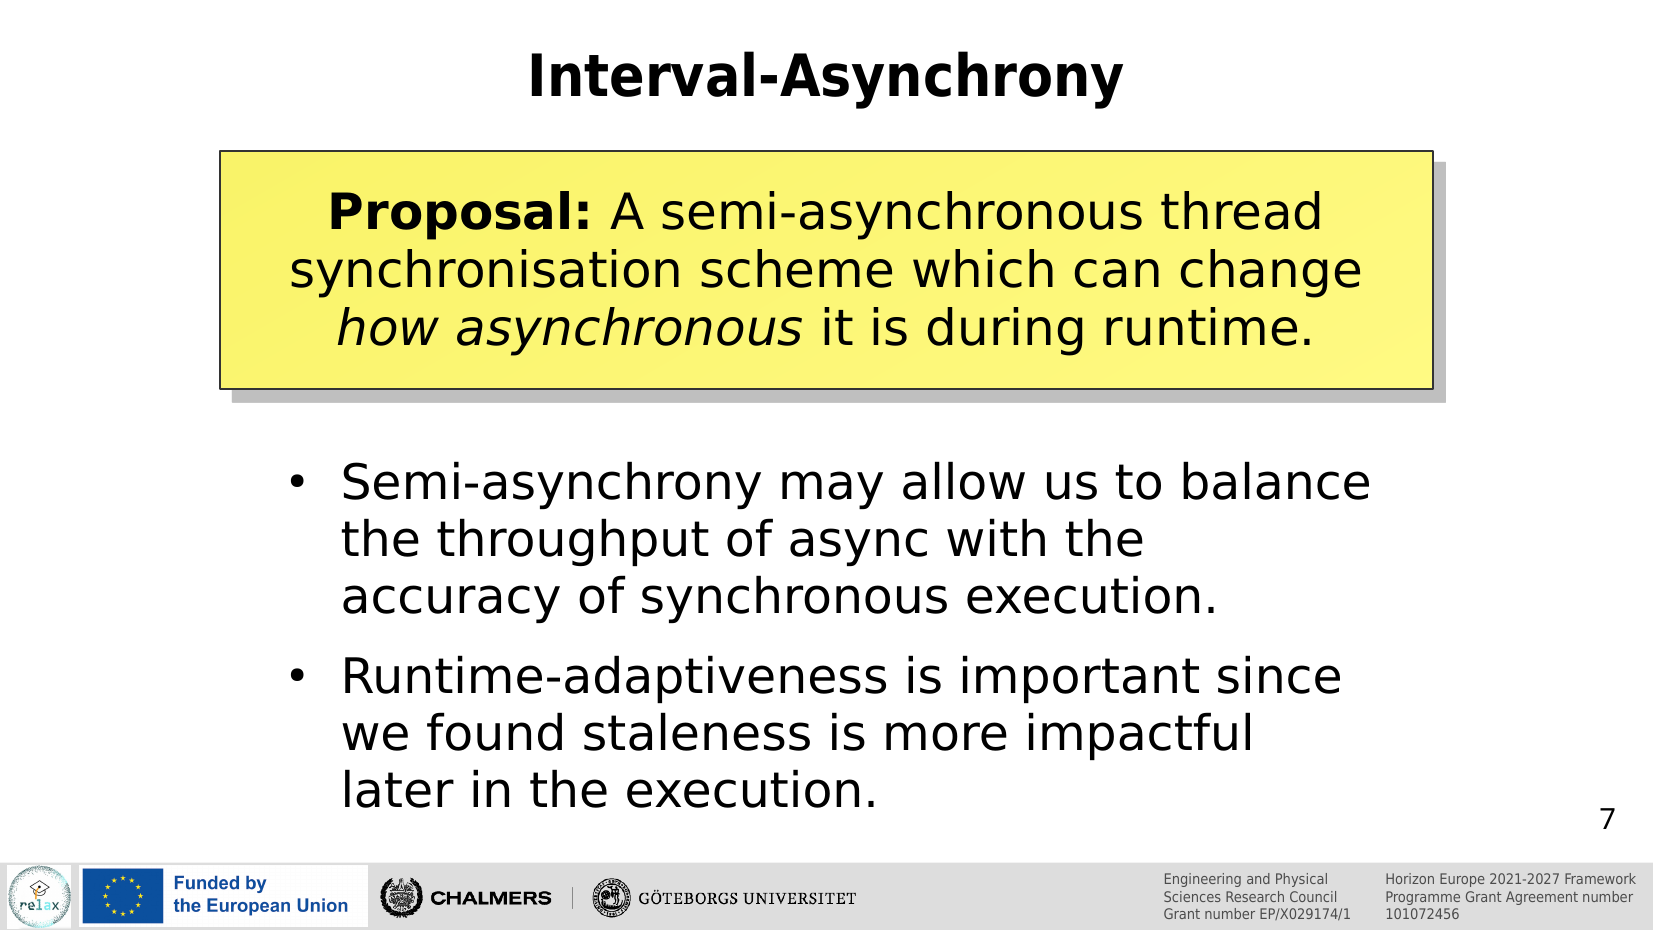

# Interval-Asynchrony
Proposal: A semi-asynchronous thread synchronisation scheme which can change how asynchronous it is during runtime.
Semi-asynchrony may allow us to balance the throughput of async with the accuracy of synchronous execution.
Runtime-adaptiveness is important since we found staleness is more impactful later in the execution.
7